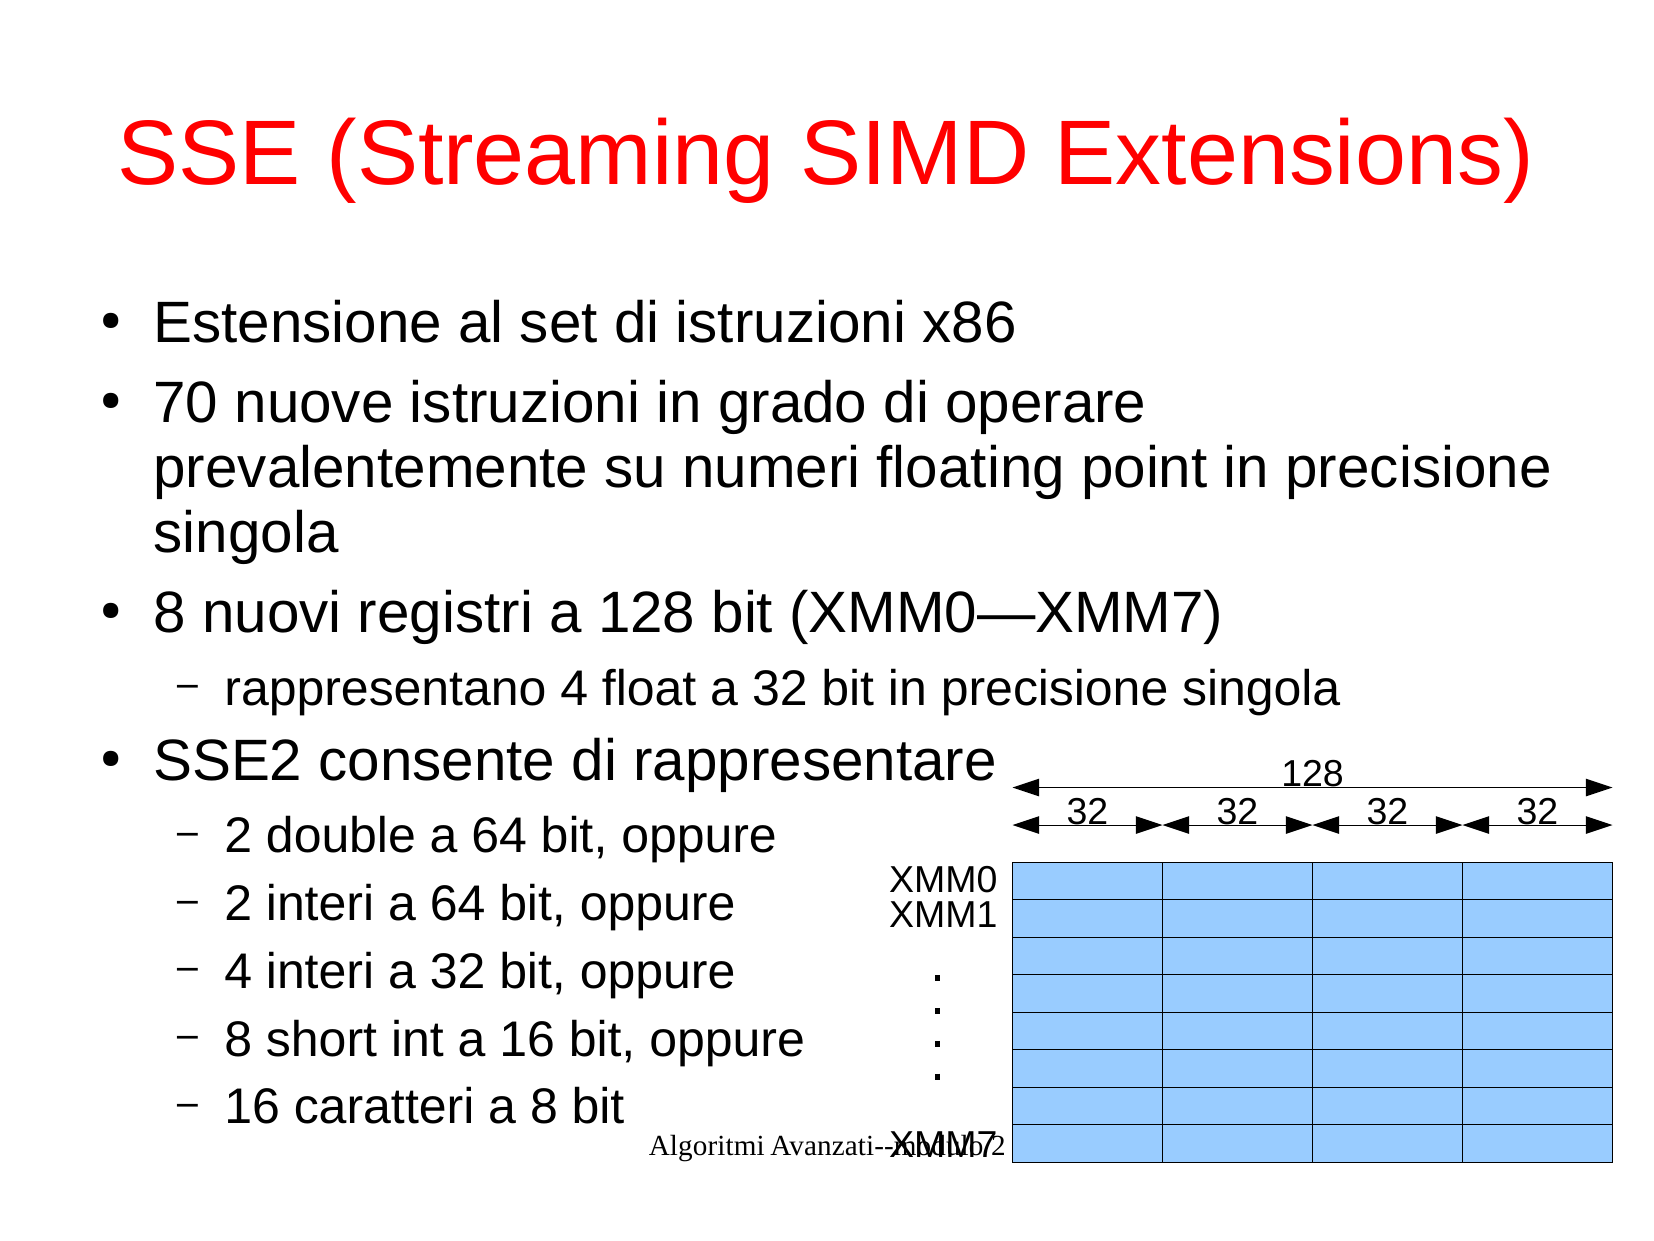

# SSE (Streaming SIMD Extensions)
Estensione al set di istruzioni x86
70 nuove istruzioni in grado di operare prevalentemente su numeri floating point in precisione singola
8 nuovi registri a 128 bit (XMM0—XMM7)
rappresentano 4 float a 32 bit in precisione singola
SSE2 consente di rappresentare
2 double a 64 bit, oppure
2 interi a 64 bit, oppure
4 interi a 32 bit, oppure
8 short int a 16 bit, oppure
16 caratteri a 8 bit
128
32
32
32
32
XMM0
XMM1
XMM7
Algoritmi Avanzati--modulo 2
25